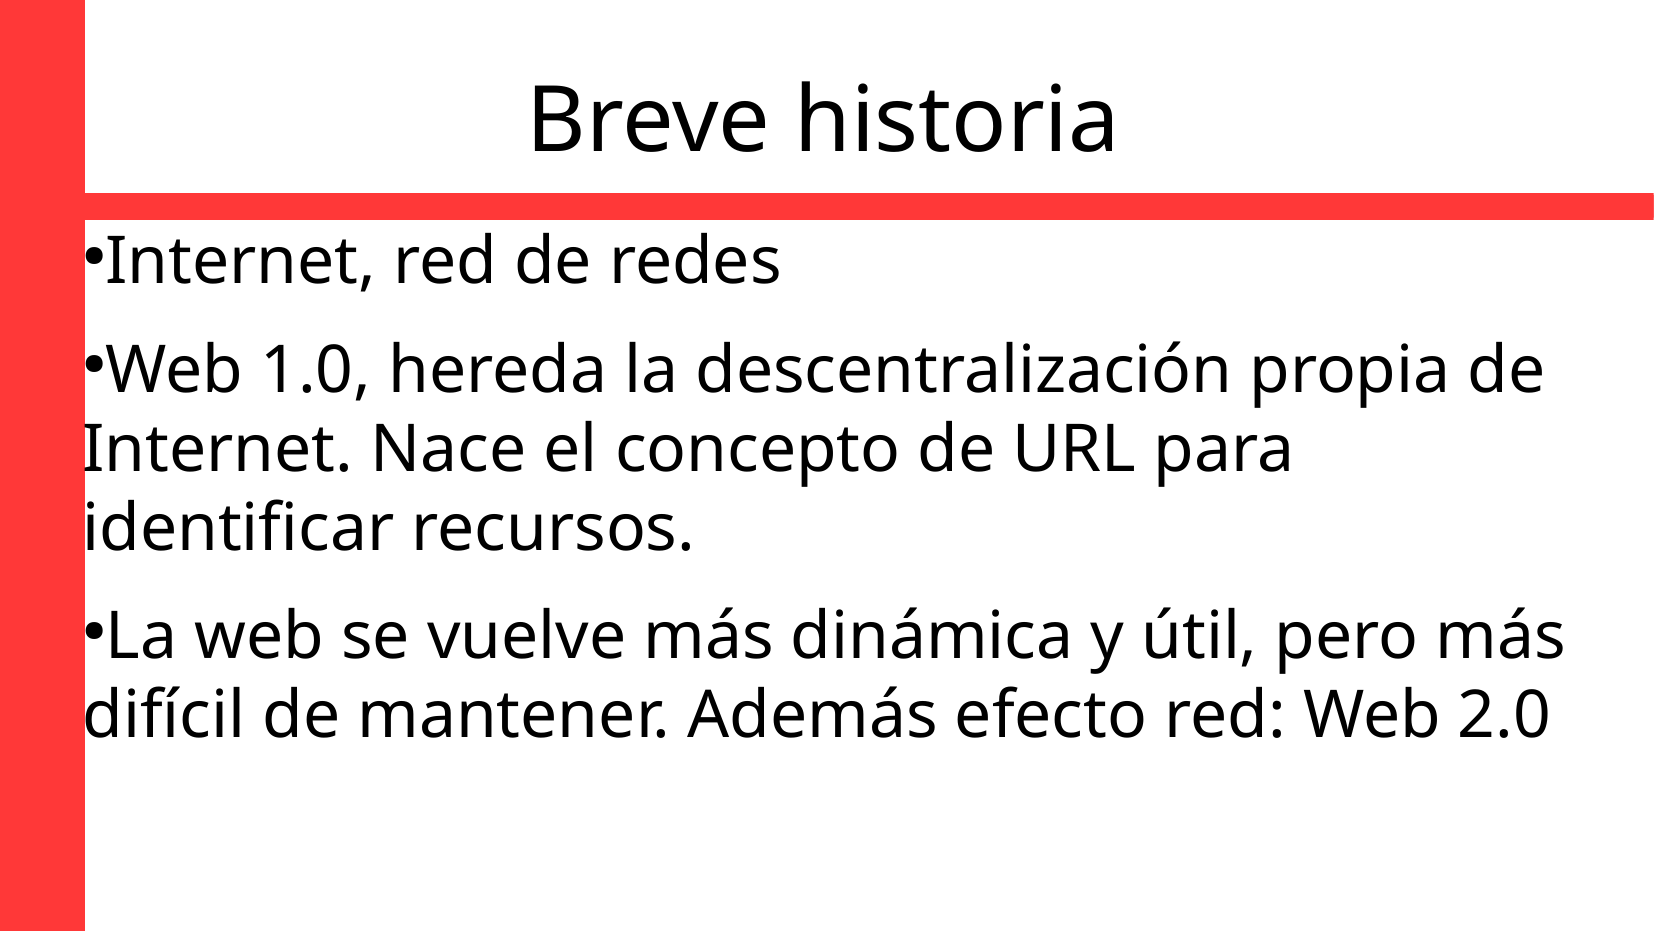

# Breve historia
Internet, red de redes
Web 1.0, hereda la descentralización propia de Internet. Nace el concepto de URL para identificar recursos.
La web se vuelve más dinámica y útil, pero más difícil de mantener. Además efecto red: Web 2.0